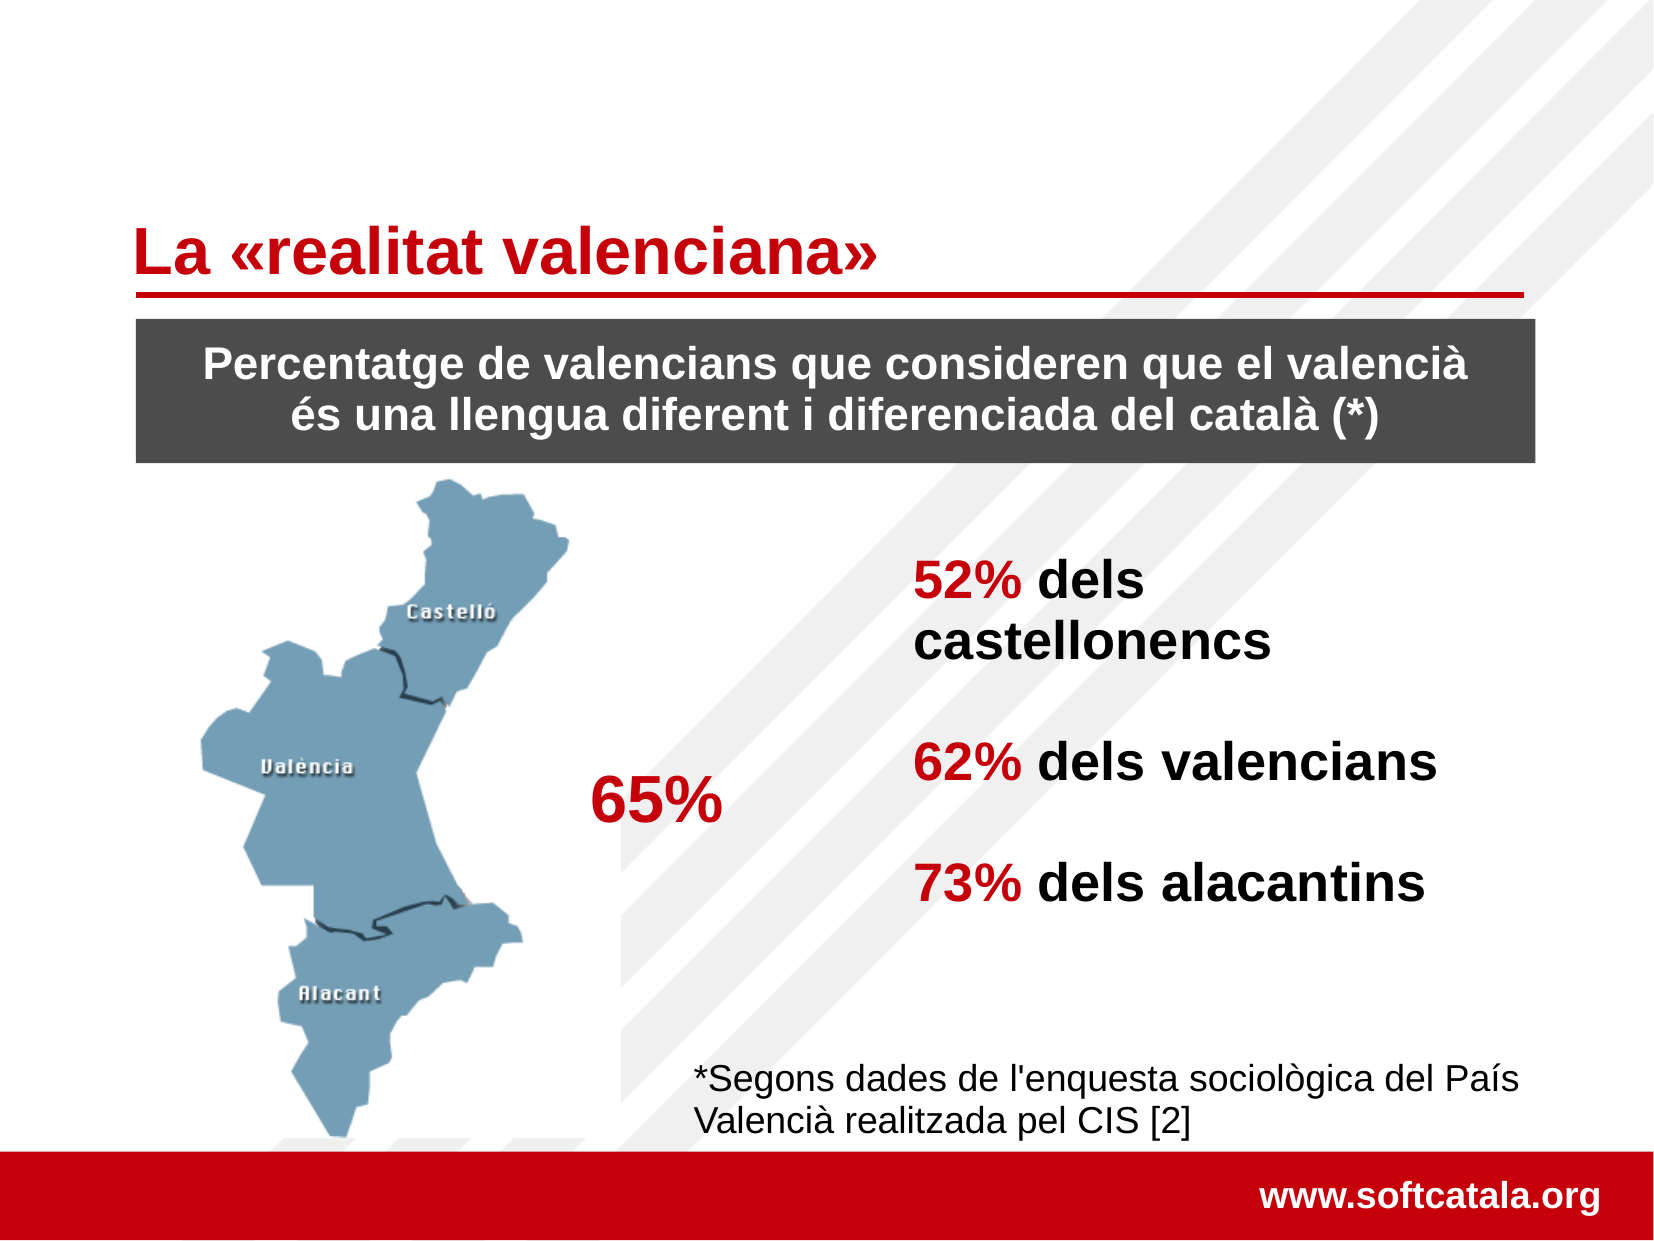

La «realitat valenciana»
Percentatge de valencians que consideren que el valencià és una llengua diferent i diferenciada del català (*)
52% dels castellonencs
62% dels valencians
73% dels alacantins
65%
*Segons dades de l'enquesta sociològica del País Valencià realitzada pel CIS [2]
 www.softcatala.org